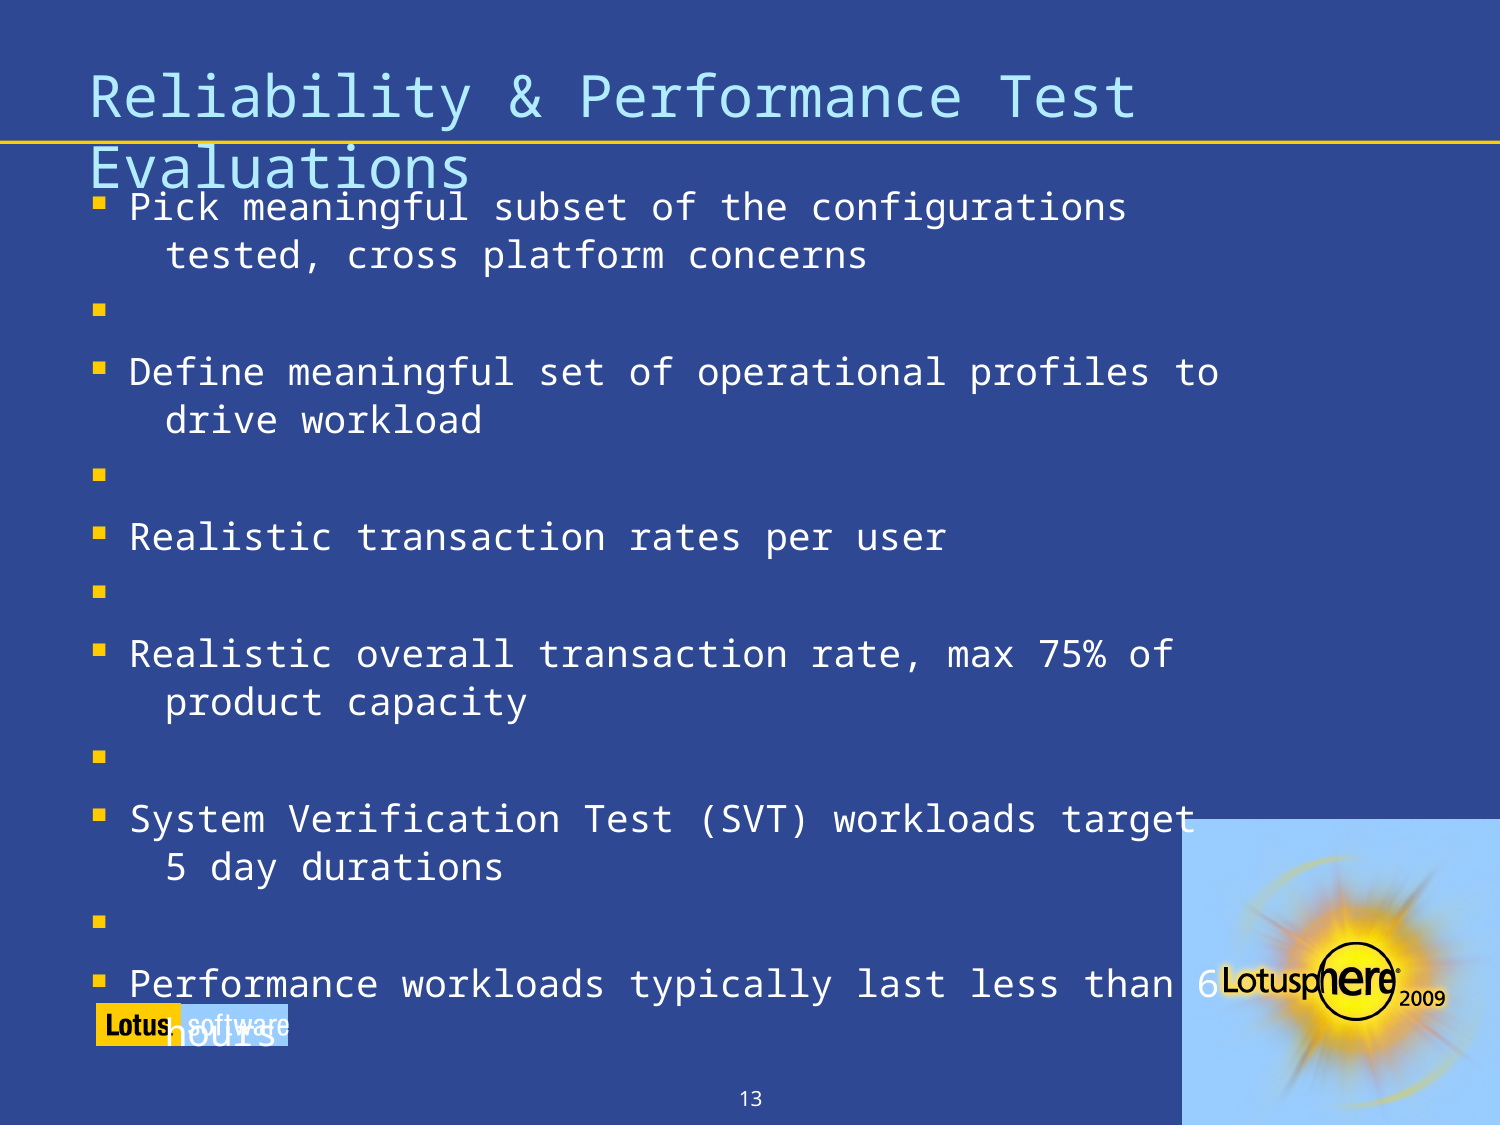

# Reliability & Performance Test Evaluations
Pick meaningful subset of the configurations tested, cross platform concerns
Define meaningful set of operational profiles to drive workload
Realistic transaction rates per user
Realistic overall transaction rate, max 75% of product capacity
System Verification Test (SVT) workloads target 5 day durations
Performance workloads typically last less than 6 hours
13